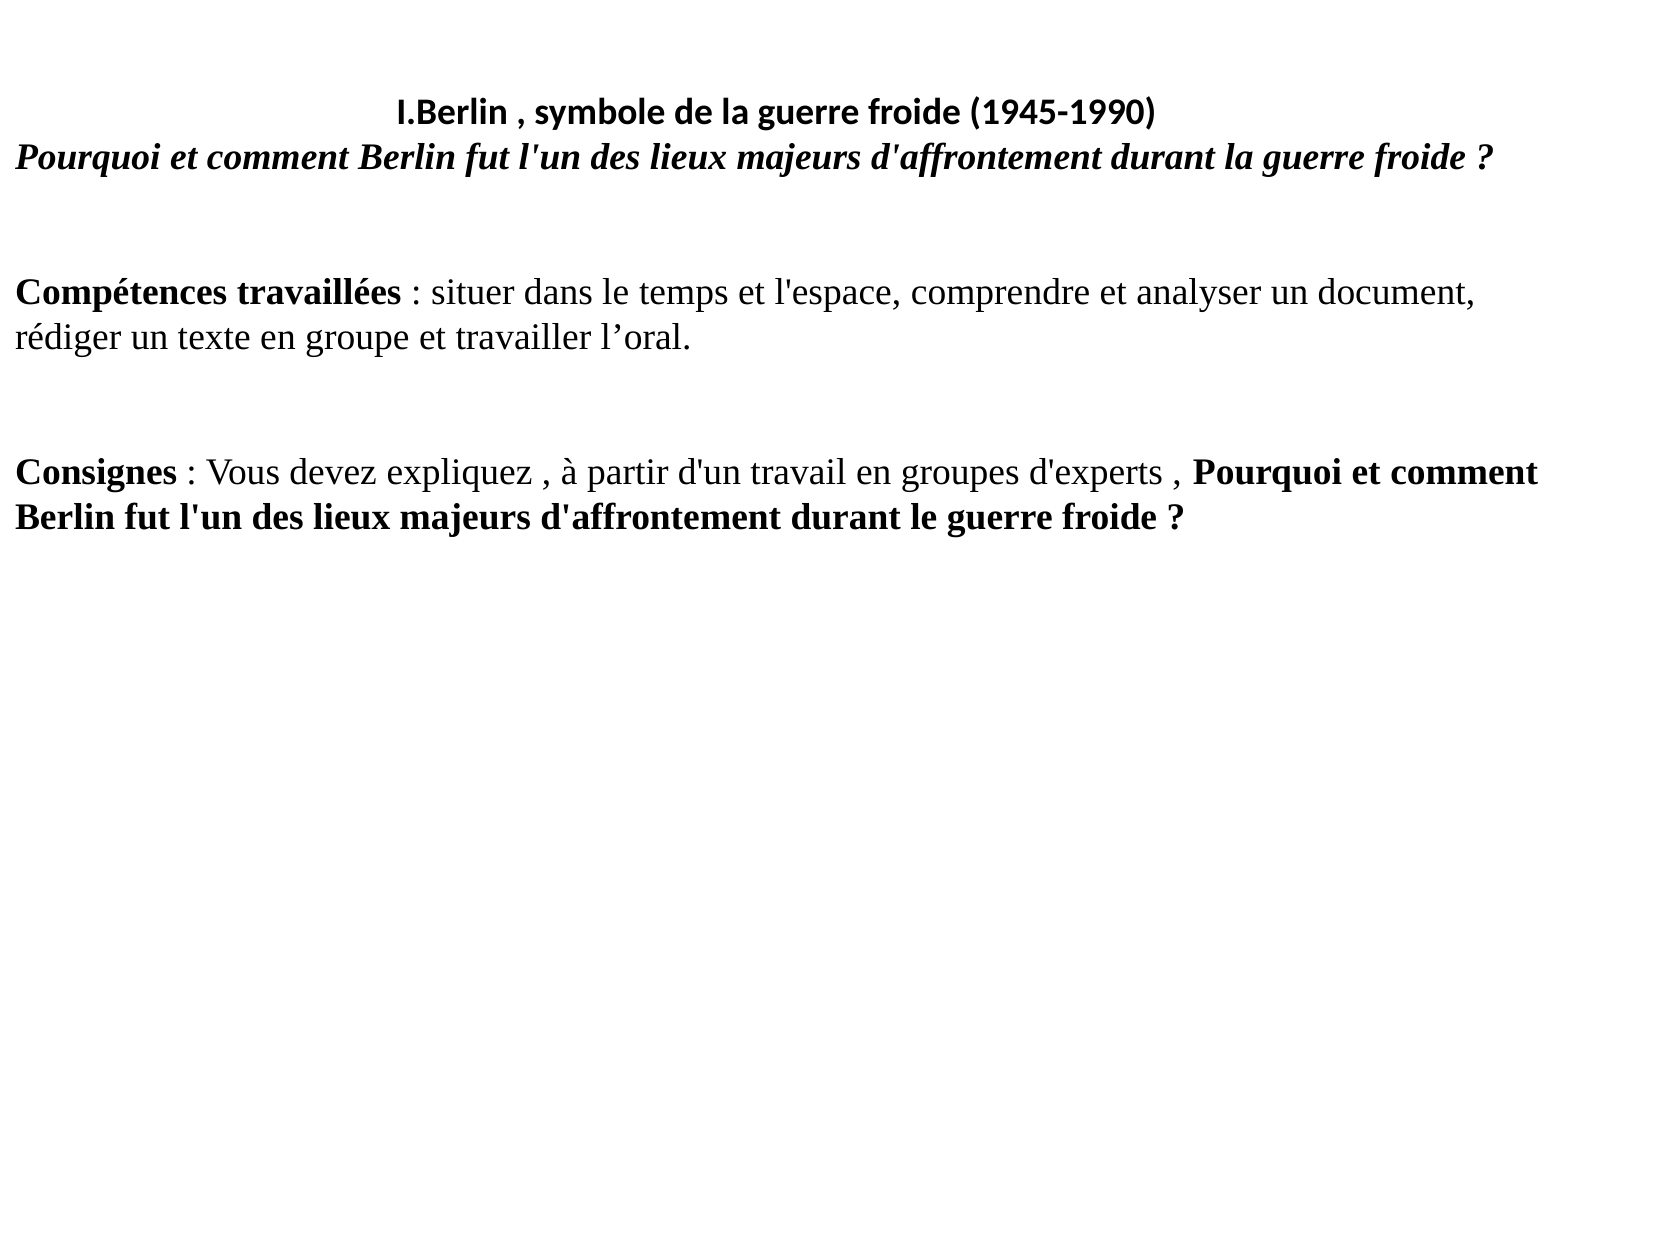

I.Berlin , symbole de la guerre froide (1945-1990)
Pourquoi et comment Berlin fut l'un des lieux majeurs d'affrontement durant la guerre froide ?
Compétences travaillées : situer dans le temps et l'espace, comprendre et analyser un document, rédiger un texte en groupe et travailler l’oral.
Consignes : Vous devez expliquez , à partir d'un travail en groupes d'experts , Pourquoi et comment Berlin fut l'un des lieux majeurs d'affrontement durant le guerre froide ?